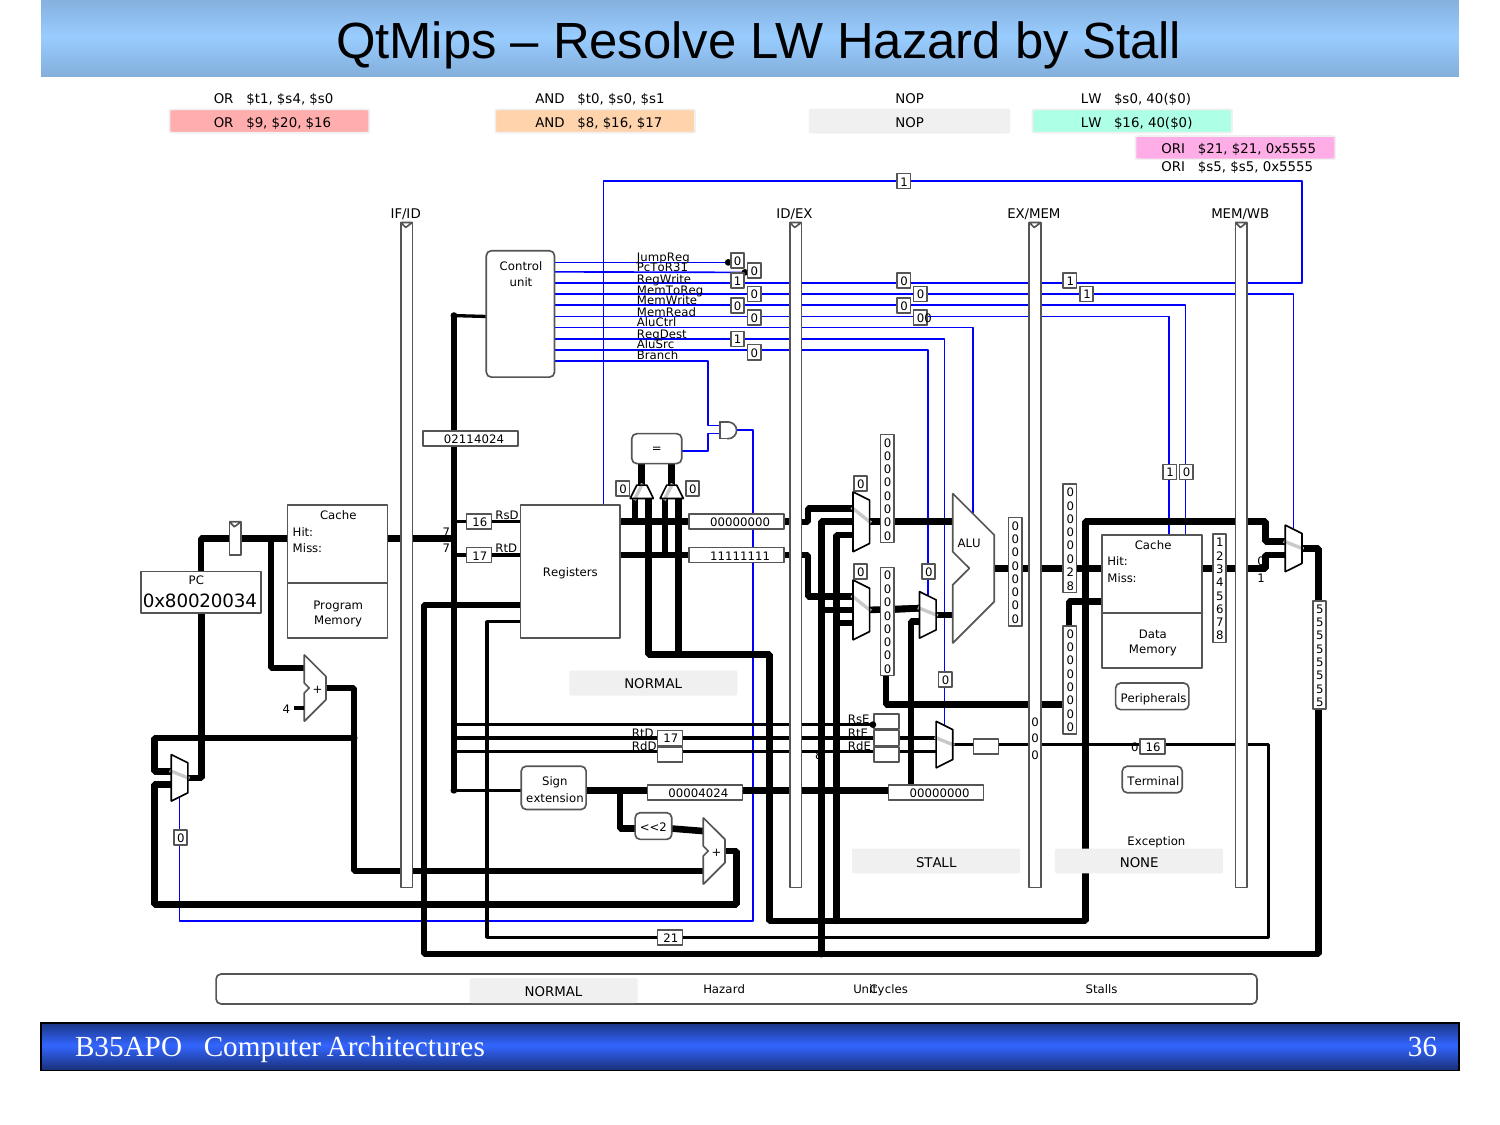

# QtMips – Resolve LW Hazard by Stall
OR $t1, $s4, $s0
AND $t0, $s0, $s1
NOP
LW $s0, 40($0)
OR $9, $20, $16
AND $8, $16, $17
NOP
LW $16, 40($0)
ORI $21, $21, 0x5555
ORI $s5, $s5, 0x5555
1
IF/ID
ID/EX
EX/MEM
MEM/WB
JumpReg
0
Control
PcToR31
0
RegWrite
1
0
1
unit
MemToReg
0
0
1
MemWrite
0
0
MemRead
0
00
AluCtrl
RegDest
1
AluSrc
0
Branch
02114024
0
=
0
0
1
0
0
0
0
0
0
0
0
0
Cache
RsD
0
16
00000000
0
0
Hit:	7
0
0
0
1
ALU
Cache
0
Miss:	7
RtD
0
17
11111111
2
0
Hit:	0
0
3
Registers
0
0
2
0
Miss:	1
0
PC
4
8
0
0
5
0x80020034
0
Program
0
6
5
0
0
Memory
7
5
0
0
Data
8
5
0
0
5
Memory
0
0
5
0
0
5
0
NORMAL
0
+
5
Peripherals
0
5
4
0
RsE
	0
0
RtD
RtE
17
	0
RdD
RdE
	0
16
	8
	0
Sign
Terminal
00004024
00000000
extension
<<2
0
Exception
+
STALL
NONE
21
Hazard	Unit
Cycles
Stalls
NORMAL
B35APO Computer Architectures
36